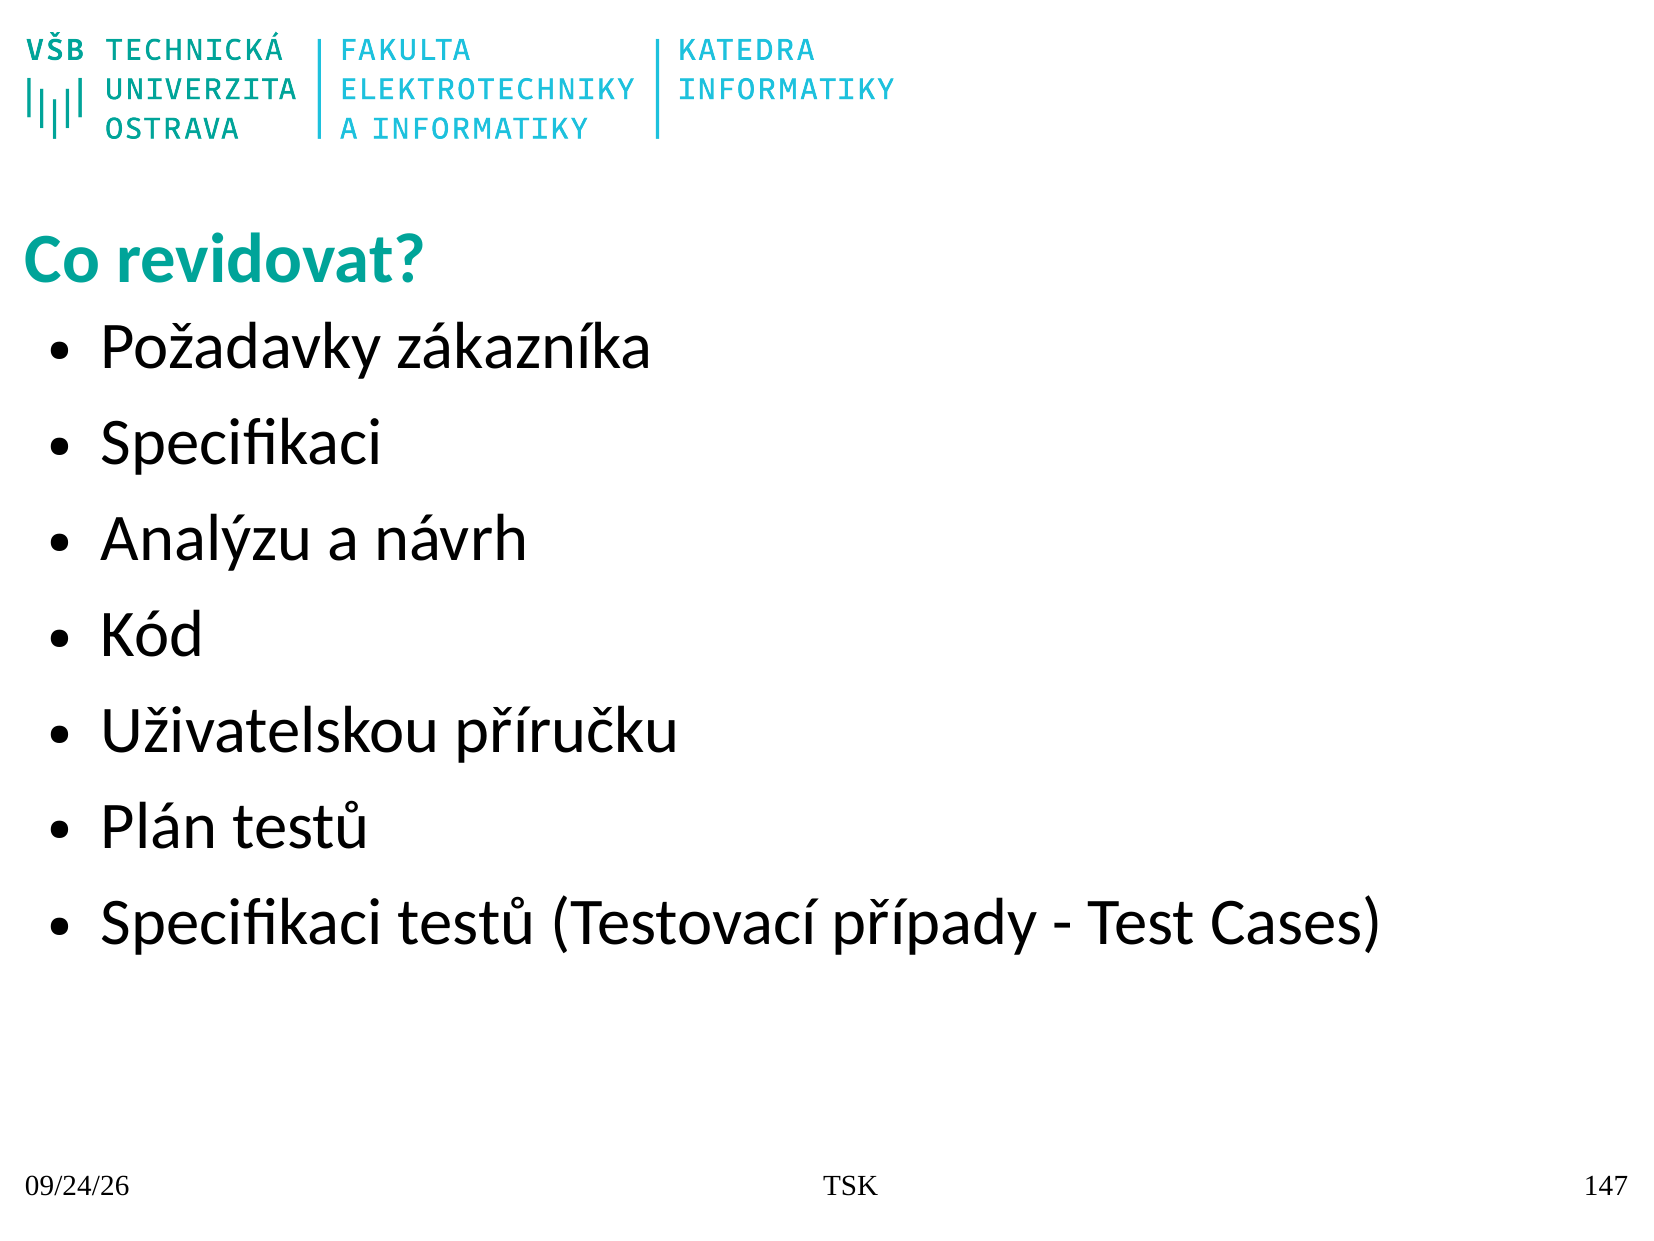

# Co revidovat?
Požadavky zákazníka
Specifikaci
Analýzu a návrh
Kód
Uživatelskou příručku
Plán testů
Specifikaci testů (Testovací případy - Test Cases)
TSK
147